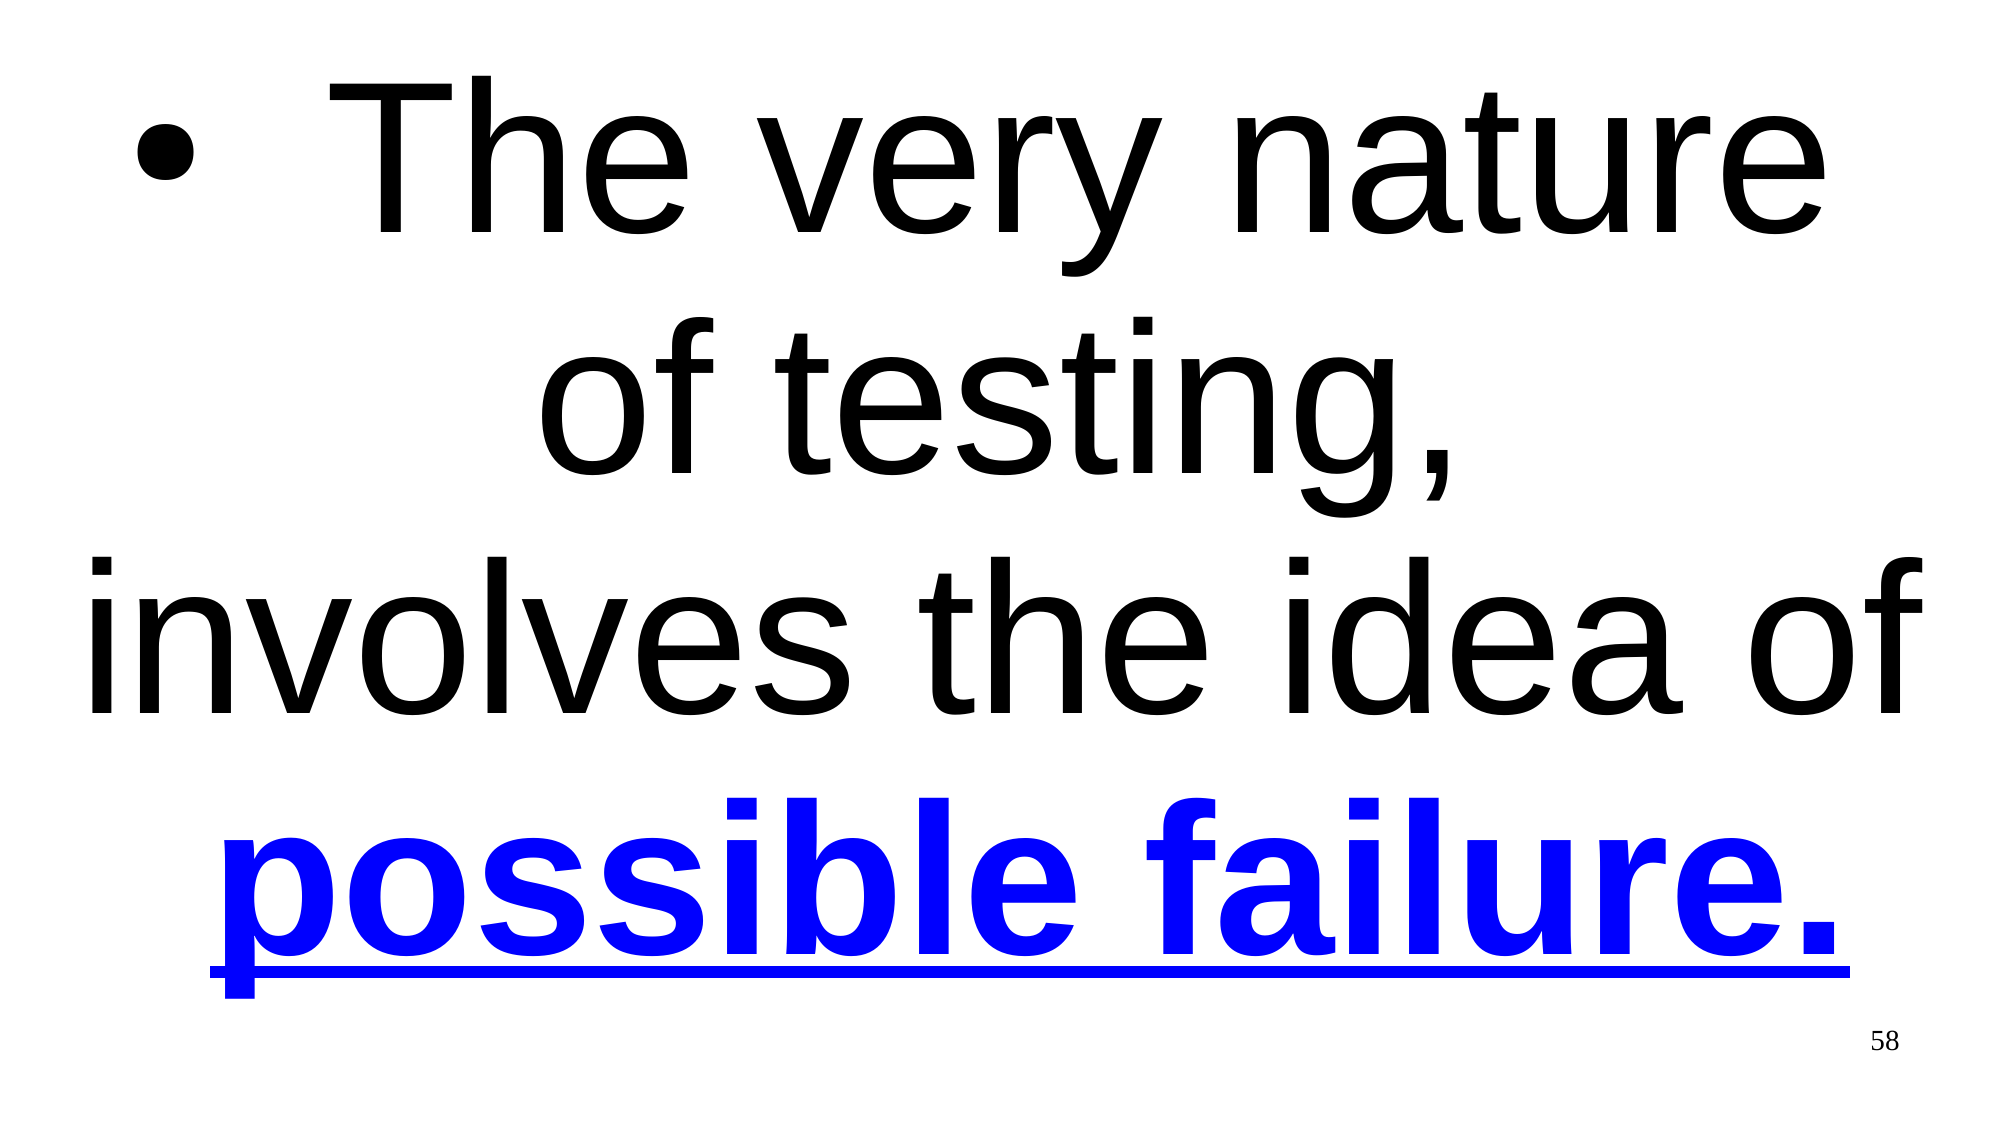

# The very nature of testing, involves the idea of possible failure.
58